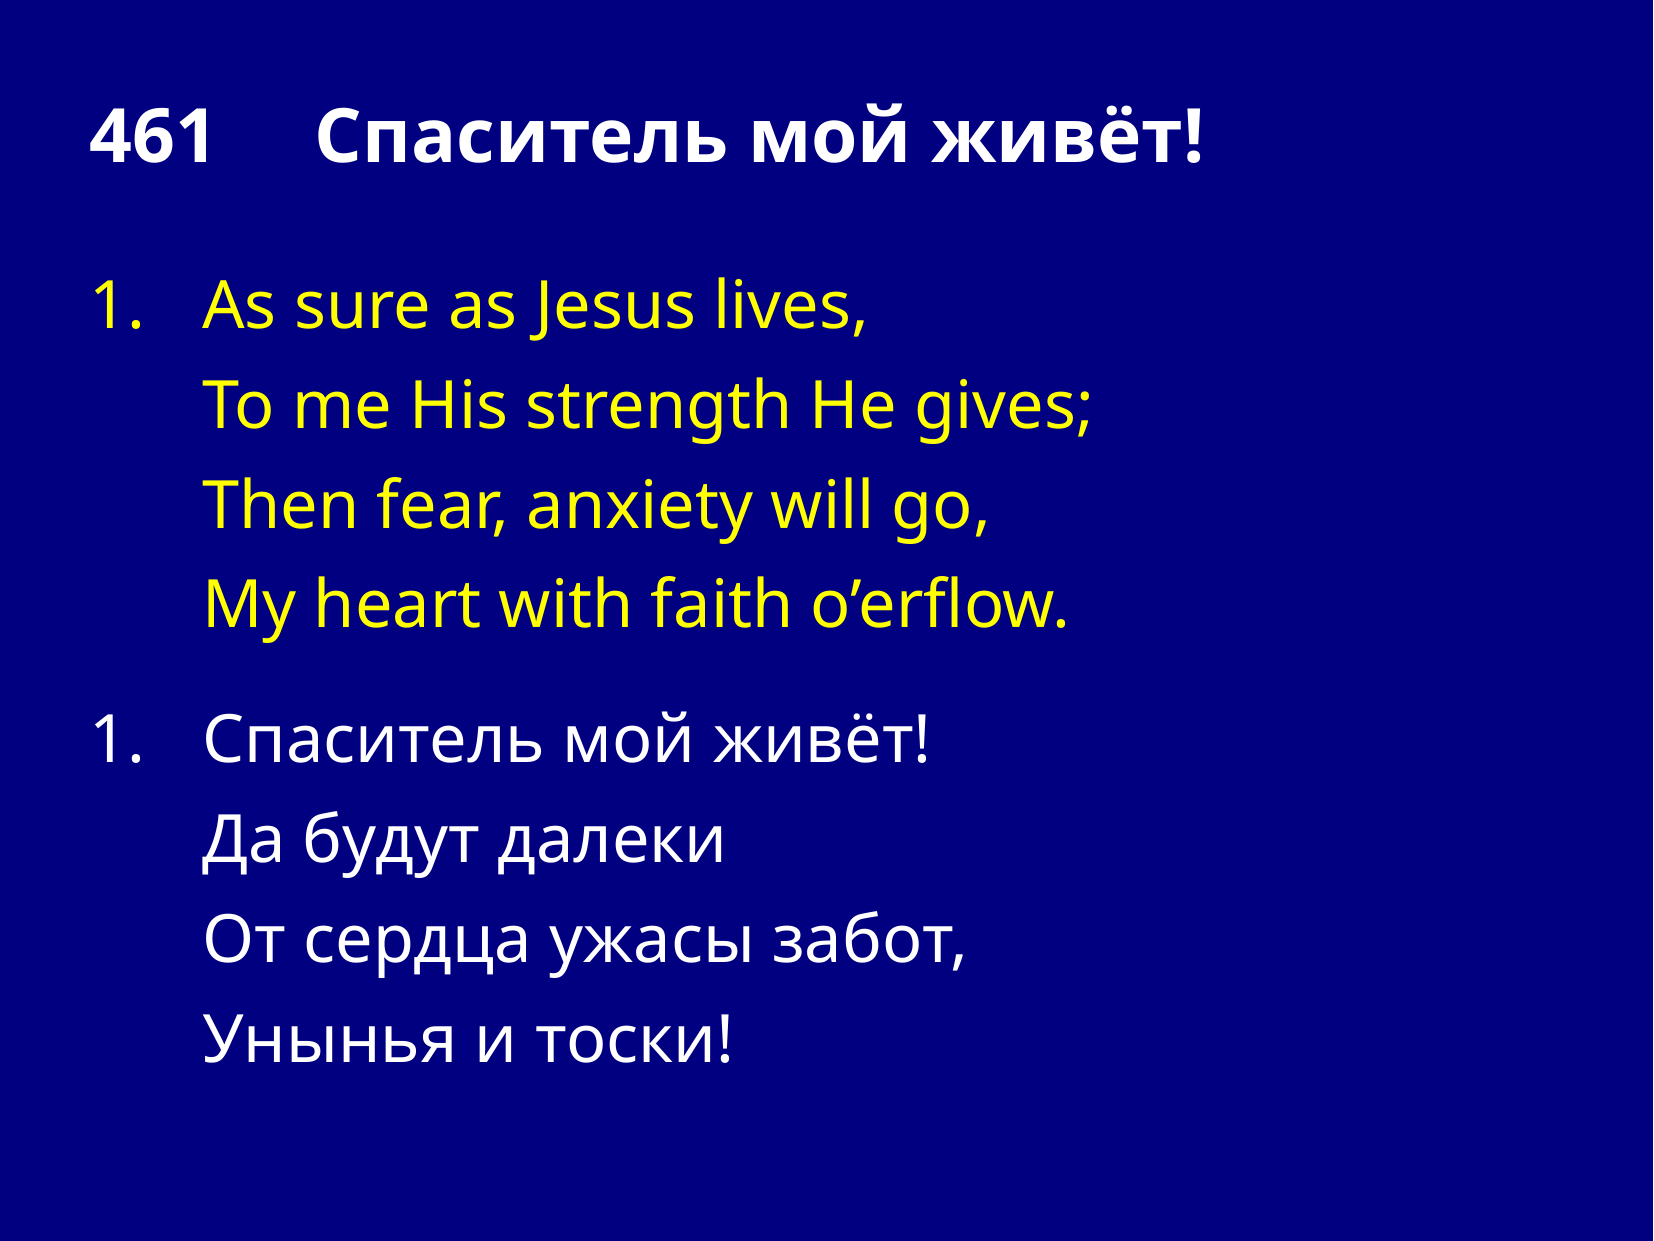

461	Спаситель мой живёт!
1.	As sure as Jesus lives,
	To me His strength He gives;
	Then fear, anxiety will go,
	My heart with faith o’erflow.
1.	Спаситель мой живёт!
	Да будут далеки
	От сердца ужасы забот,
	Унынья и тоски!